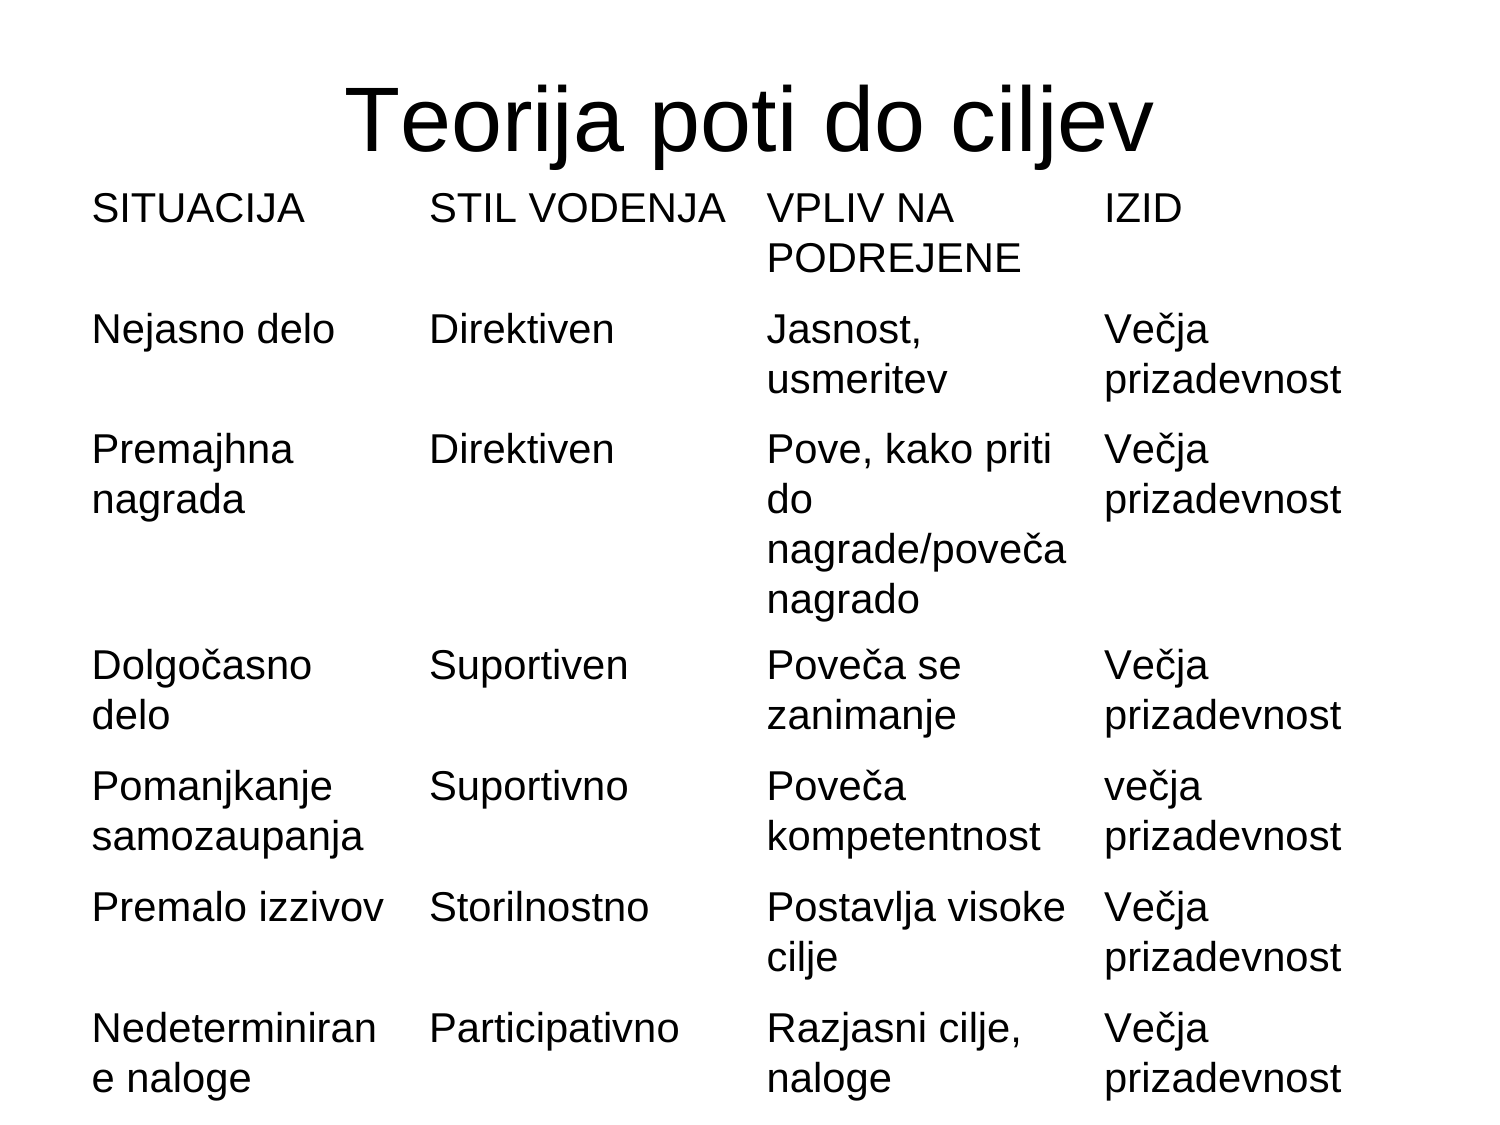

# Teorija poti do ciljev
| SITUACIJA | STIL VODENJA | VPLIV NA PODREJENE | IZID |
| --- | --- | --- | --- |
| Nejasno delo | Direktiven | Jasnost, usmeritev | Večja prizadevnost |
| Premajhna nagrada | Direktiven | Pove, kako priti do nagrade/poveča nagrado | Večja prizadevnost |
| Dolgočasno delo | Suportiven | Poveča se zanimanje | Večja prizadevnost |
| Pomanjkanje samozaupanja | Suportivno | Poveča kompetentnost | večja prizadevnost |
| Premalo izzivov | Storilnostno | Postavlja visoke cilje | Večja prizadevnost |
| Nedeterminirane naloge | Participativno | Razjasni cilje, naloge | Večja prizadevnost |